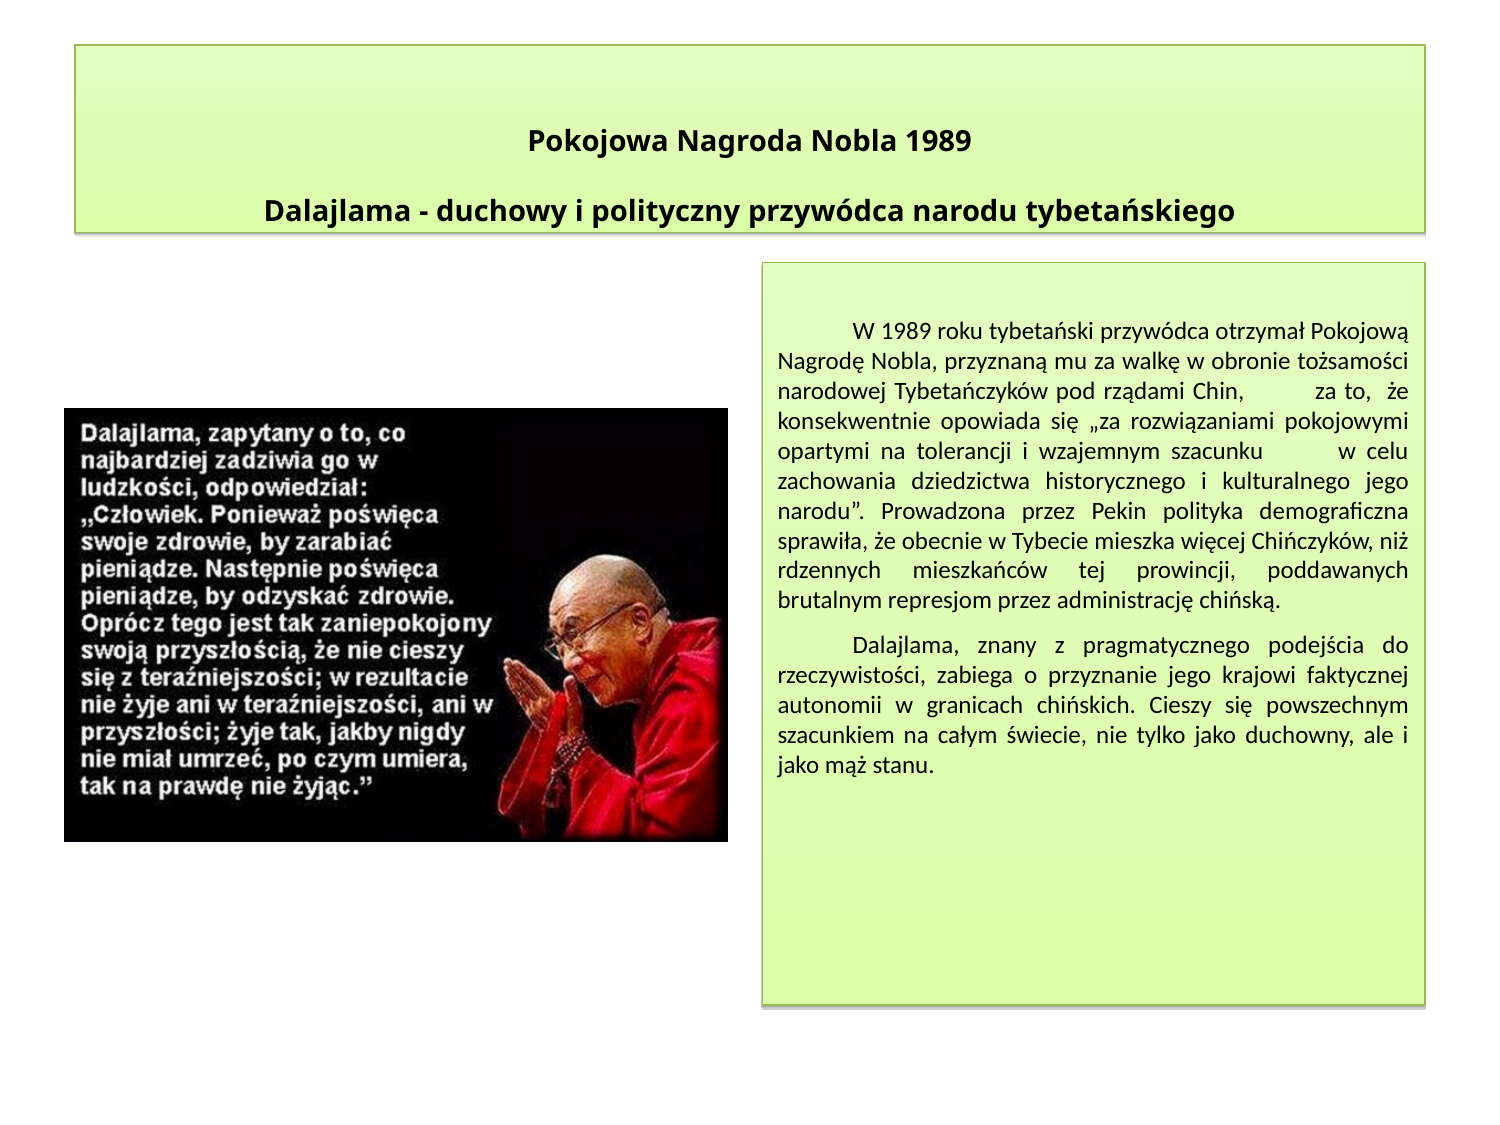

# Pokojowa Nagroda Nobla 1989 Dalajlama - duchowy i polityczny przywódca narodu tybetańskiego
	W 1989 roku tybetański przywódca otrzymał Pokojową Nagrodę Nobla, przyznaną mu za walkę w obronie tożsamości narodowej Tybetańczyków pod rządami Chin, za to, że konsekwentnie opowiada się „za rozwiązaniami pokojowymi opartymi na tolerancji i wzajemnym szacunku w celu zachowania dziedzictwa historycznego i kulturalnego jego narodu”. Prowadzona przez Pekin polityka demograficzna sprawiła, że obecnie w Tybecie mieszka więcej Chińczyków, niż rdzennych mieszkańców tej prowincji, poddawanych brutalnym represjom przez administrację chińską.
	Dalajlama, znany z pragmatycznego podejścia do rzeczywistości, zabiega o przyznanie jego krajowi faktycznej autonomii w granicach chińskich. Cieszy się powszechnym szacunkiem na całym świecie, nie tylko jako duchowny, ale i jako mąż stanu.